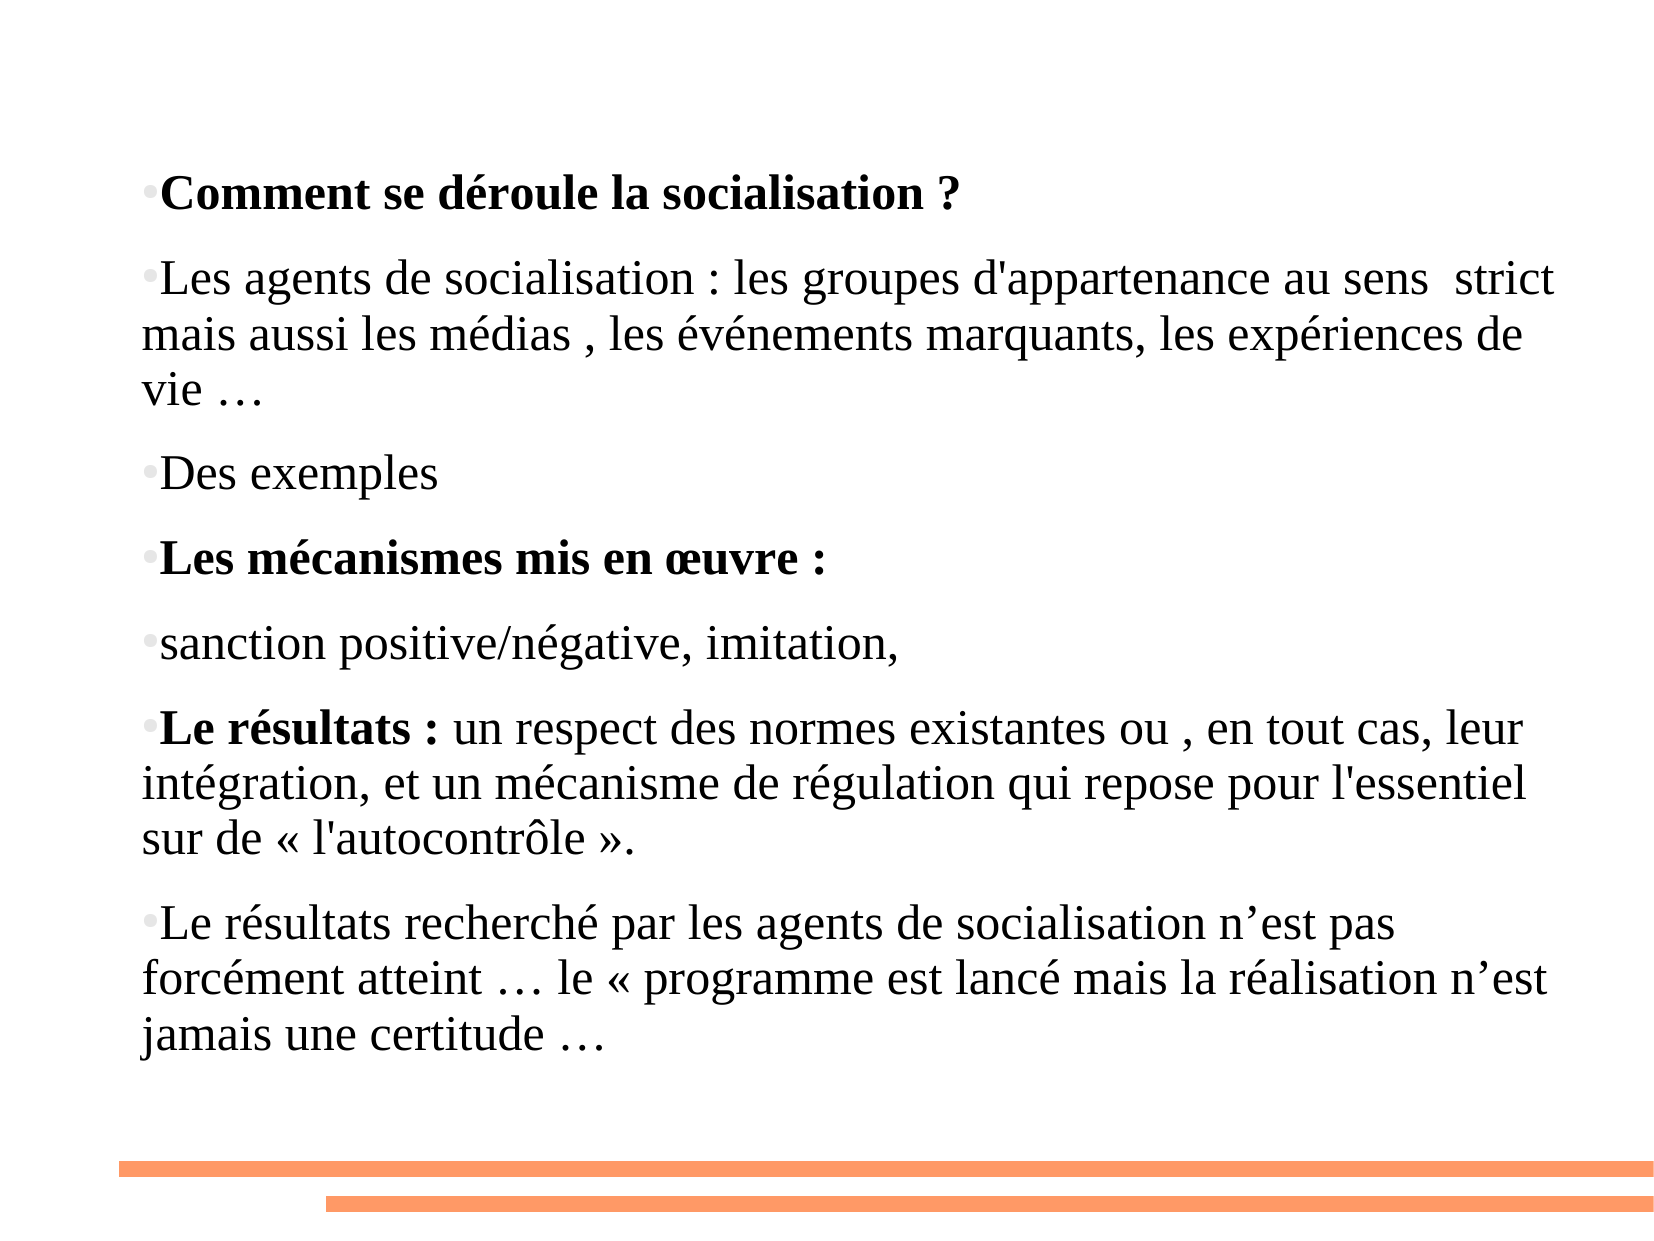

# Comment se déroule la socialisation ?
Les agents de socialisation : les groupes d'appartenance au sens strict mais aussi les médias , les événements marquants, les expériences de vie …
Des exemples
Les mécanismes mis en œuvre :
sanction positive/négative, imitation,
Le résultats : un respect des normes existantes ou , en tout cas, leur intégration, et un mécanisme de régulation qui repose pour l'essentiel sur de « l'autocontrôle ».
Le résultats recherché par les agents de socialisation n’est pas forcément atteint … le « programme est lancé mais la réalisation n’est jamais une certitude …